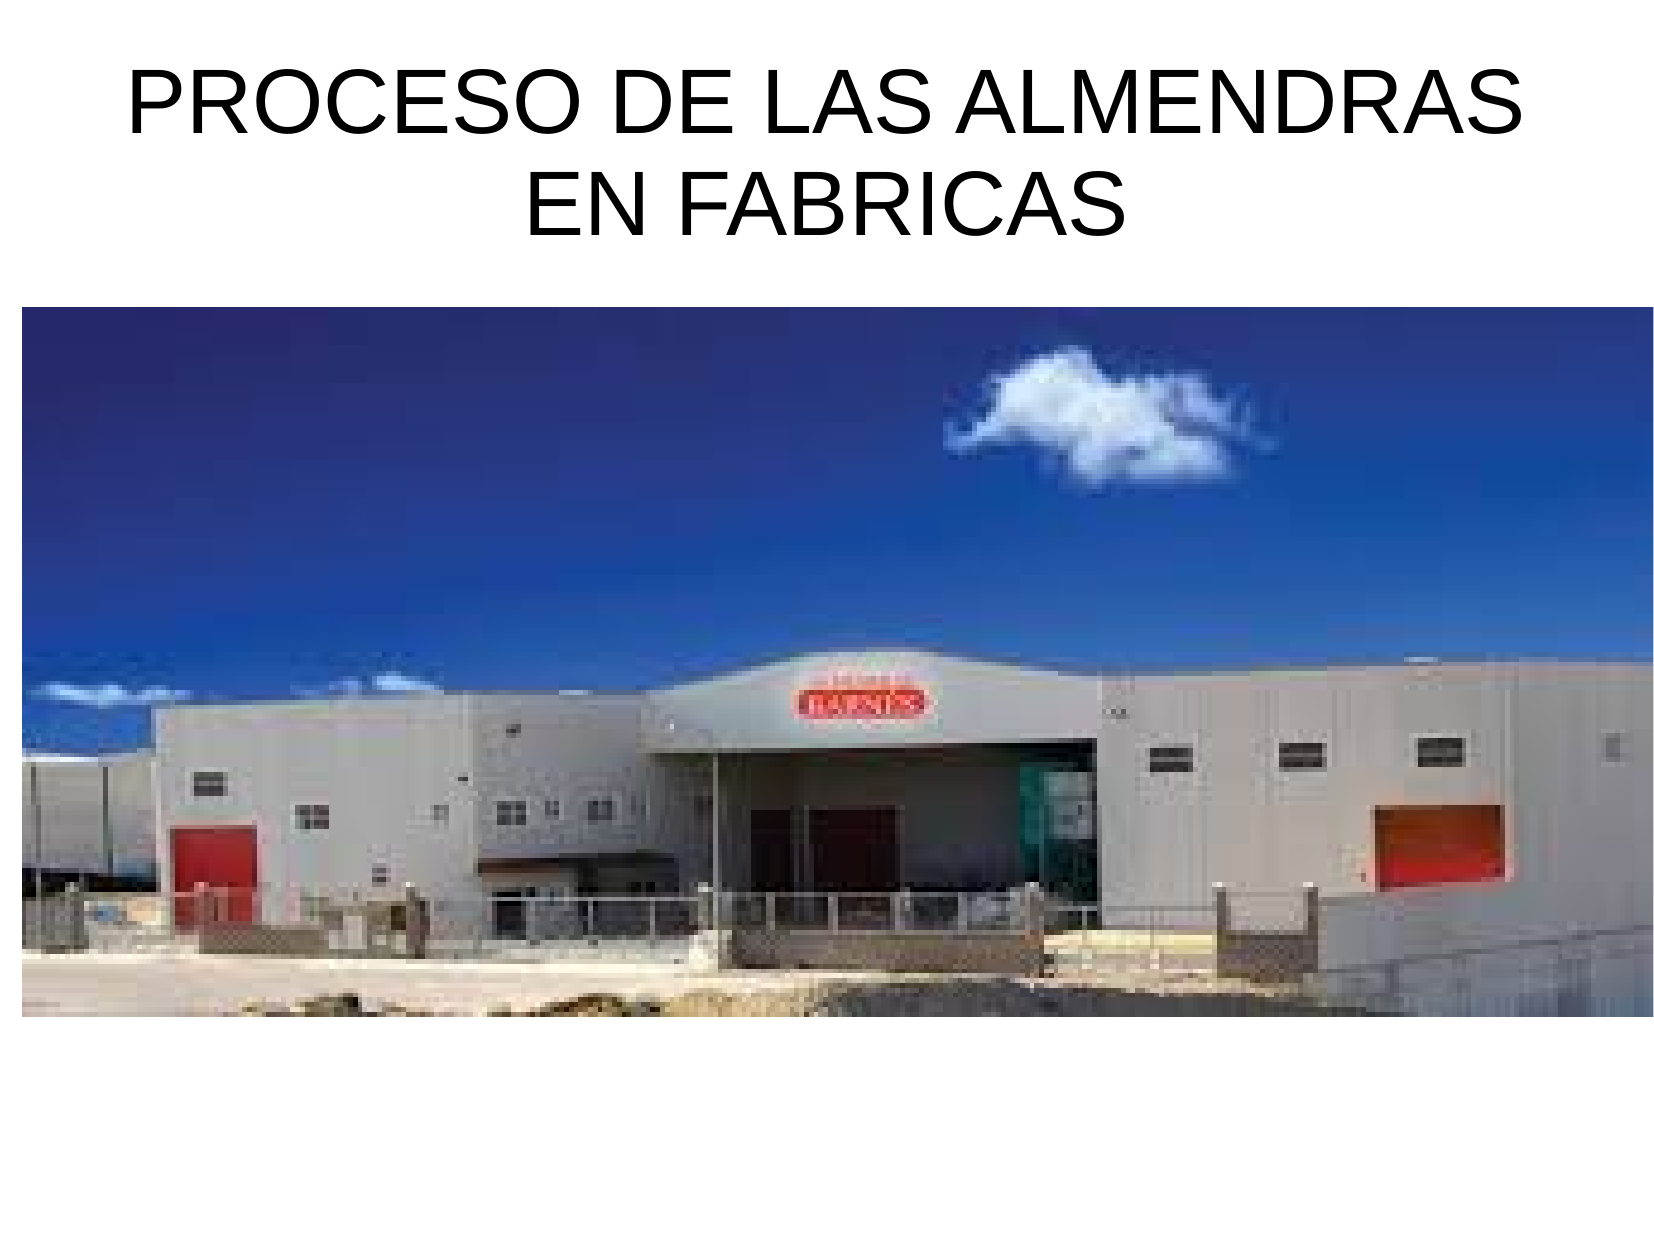

# PROCESO DE LAS ALMENDRAS EN FABRICAS